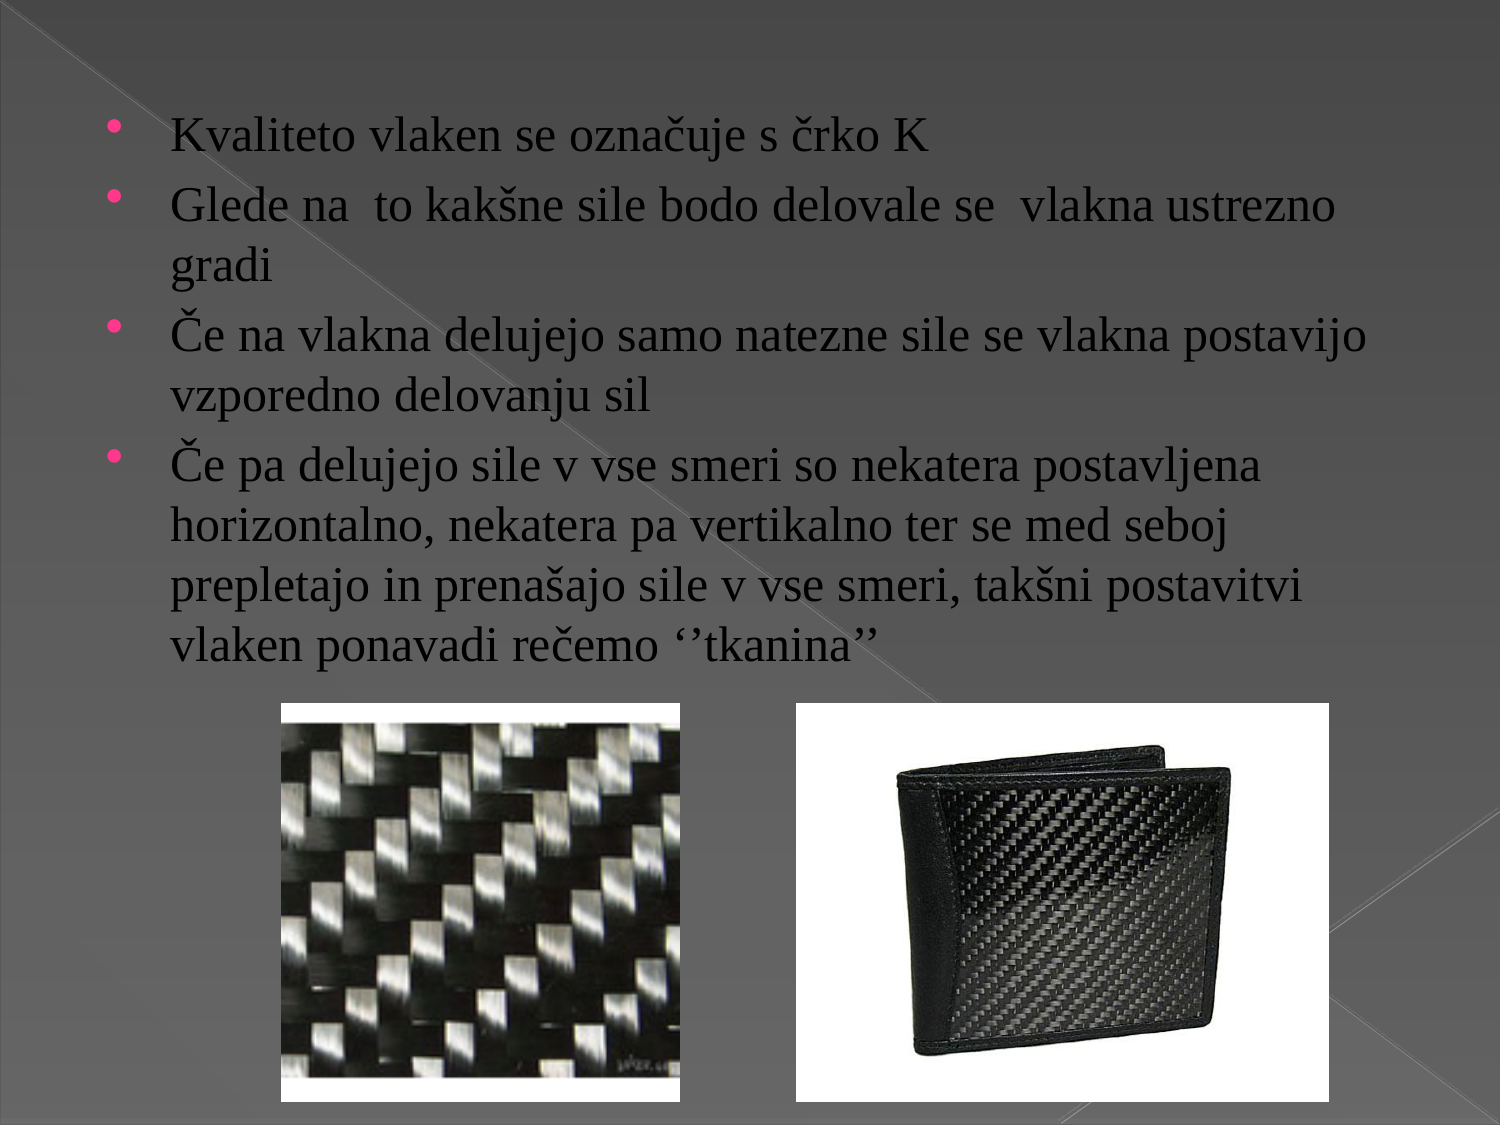

# Kvaliteto vlaken se označuje s črko K
Glede na to kakšne sile bodo delovale se vlakna ustrezno gradi
Če na vlakna delujejo samo natezne sile se vlakna postavijo vzporedno delovanju sil
Če pa delujejo sile v vse smeri so nekatera postavljena horizontalno, nekatera pa vertikalno ter se med seboj prepletajo in prenašajo sile v vse smeri, takšni postavitvi vlaken ponavadi rečemo ‘’tkanina’’